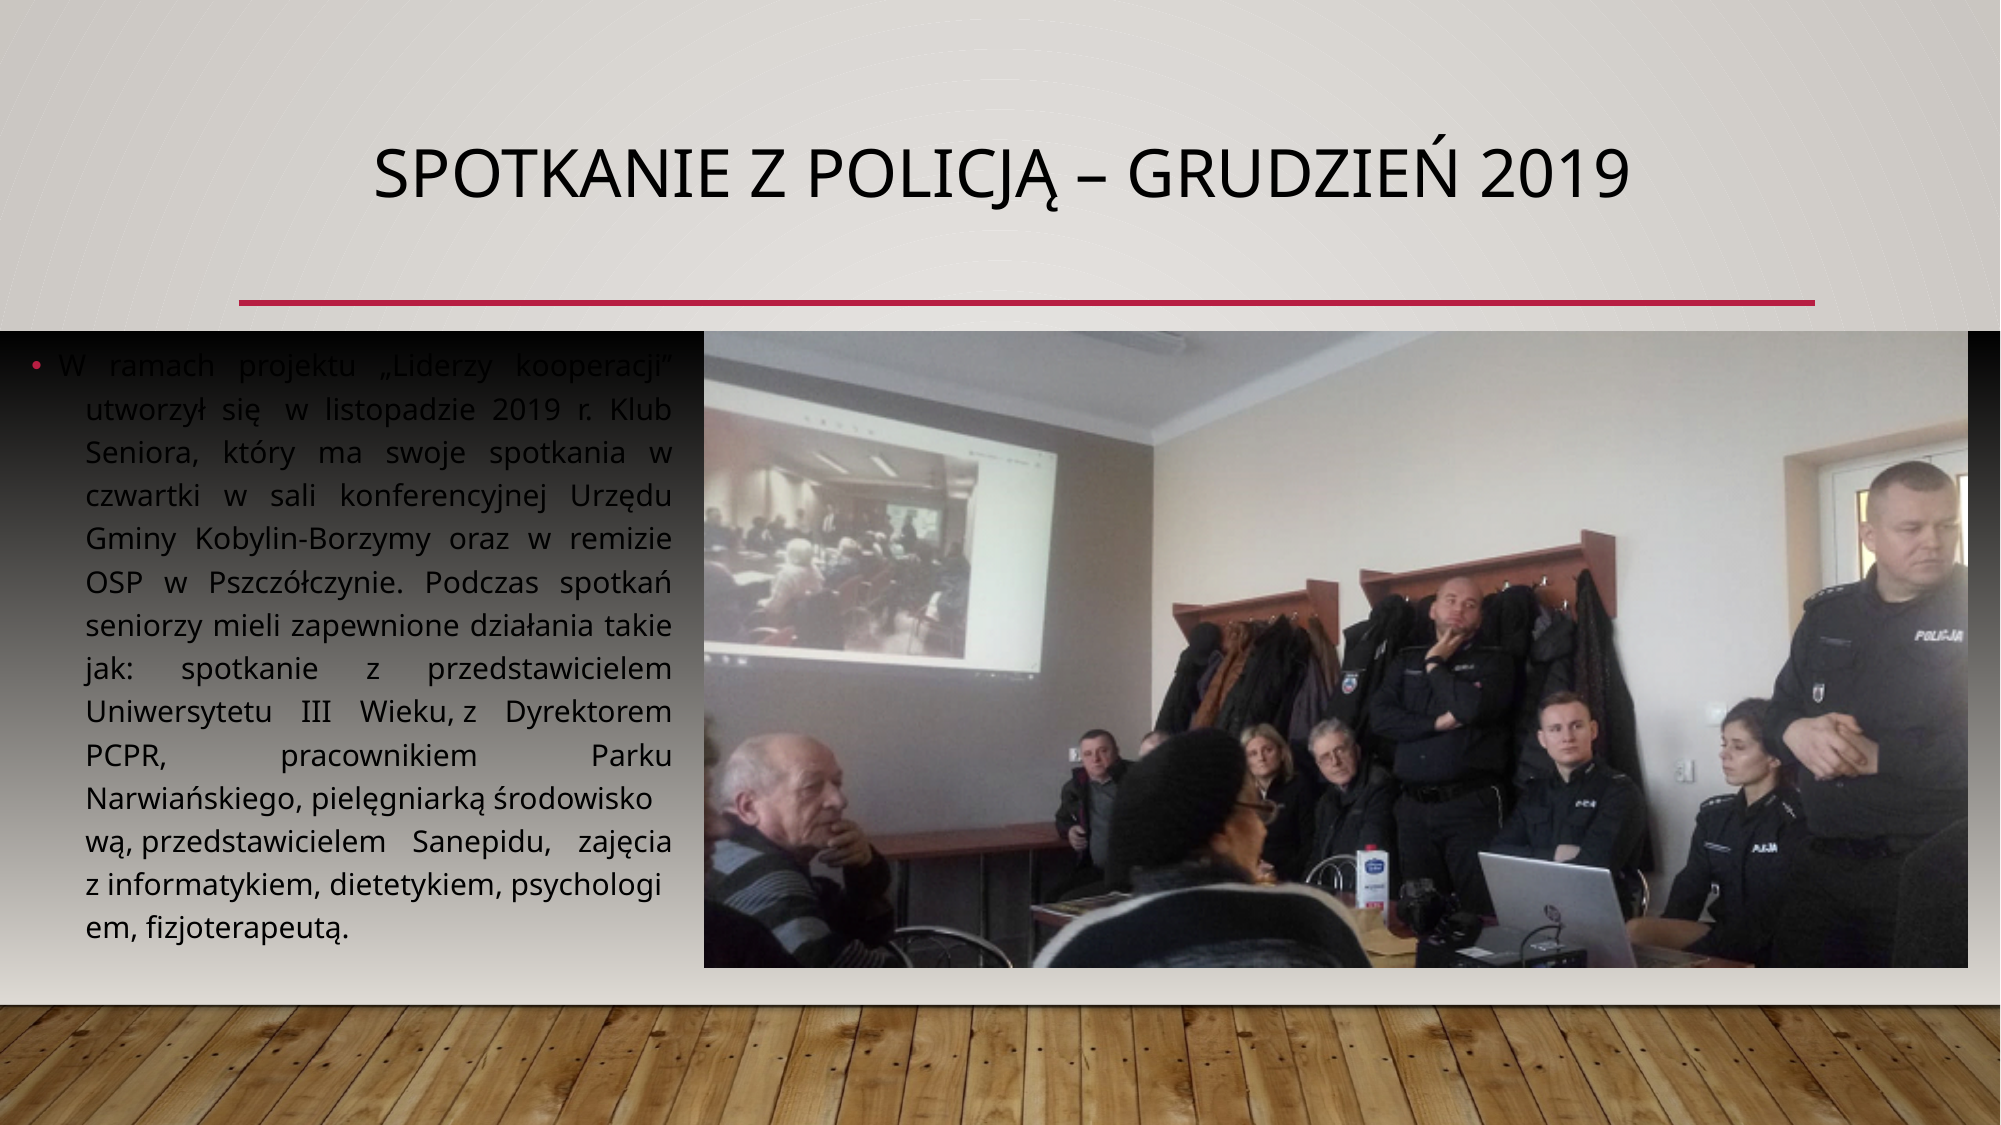

# spotkanie z Policją – grudzień 2019
W ramach projektu „Liderzy kooperacji’’ utworzył się  w listopadzie 2019 r. Klub Seniora, który ma swoje spotkania w czwartki w sali konferencyjnej Urzędu Gminy Kobylin-Borzymy oraz w remizie OSP w Pszczółczynie. Podczas spotkań seniorzy mieli zapewnione działania takie jak: spotkanie z przedstawicielem Uniwersytetu III Wieku, z Dyrektorem PCPR, pracownikiem Parku Narwiańskiego, pielęgniarką środowiskową, przedstawicielem Sanepidu, zajęcia z informatykiem, dietetykiem, psychologiem, fizjoterapeutą.